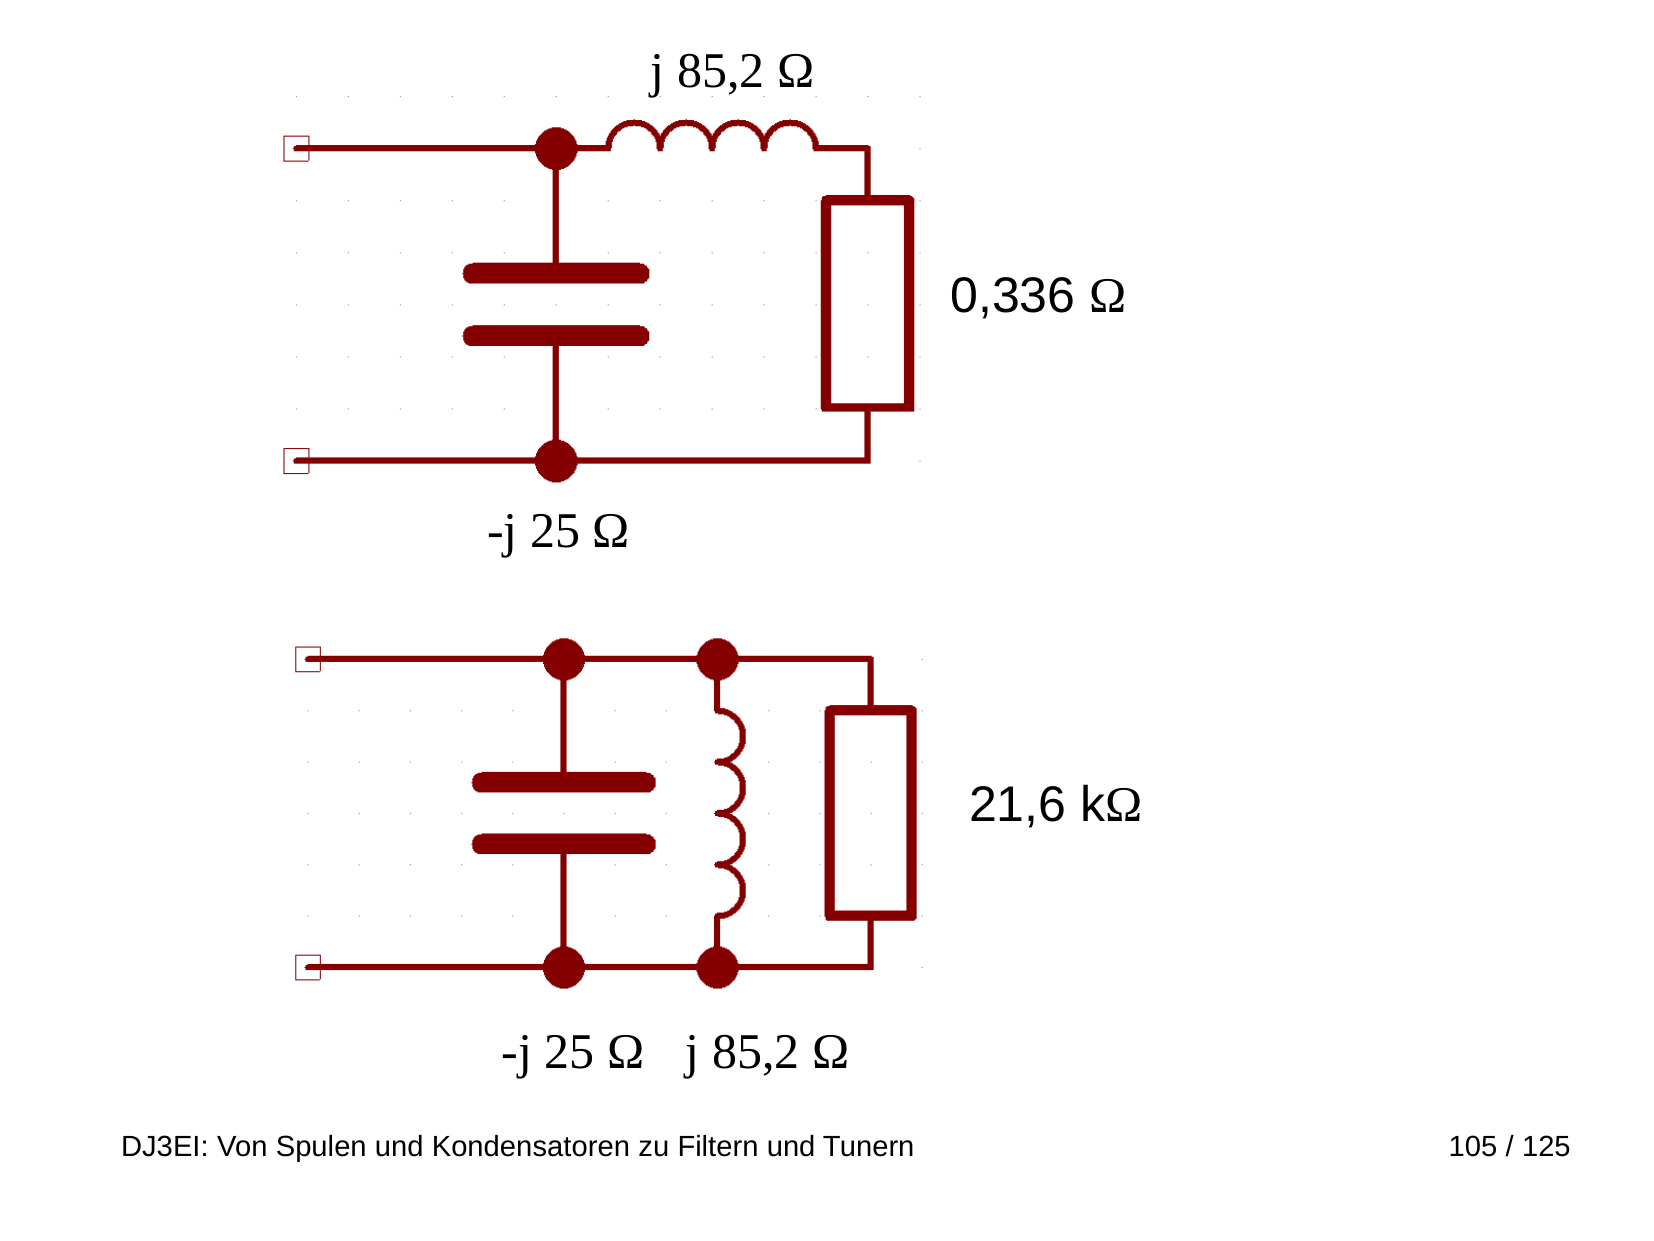

j 85,2 Ω
0,336 Ω
-j 25 Ω
21,6 kΩ
-j 25 Ω
j 85,2 Ω